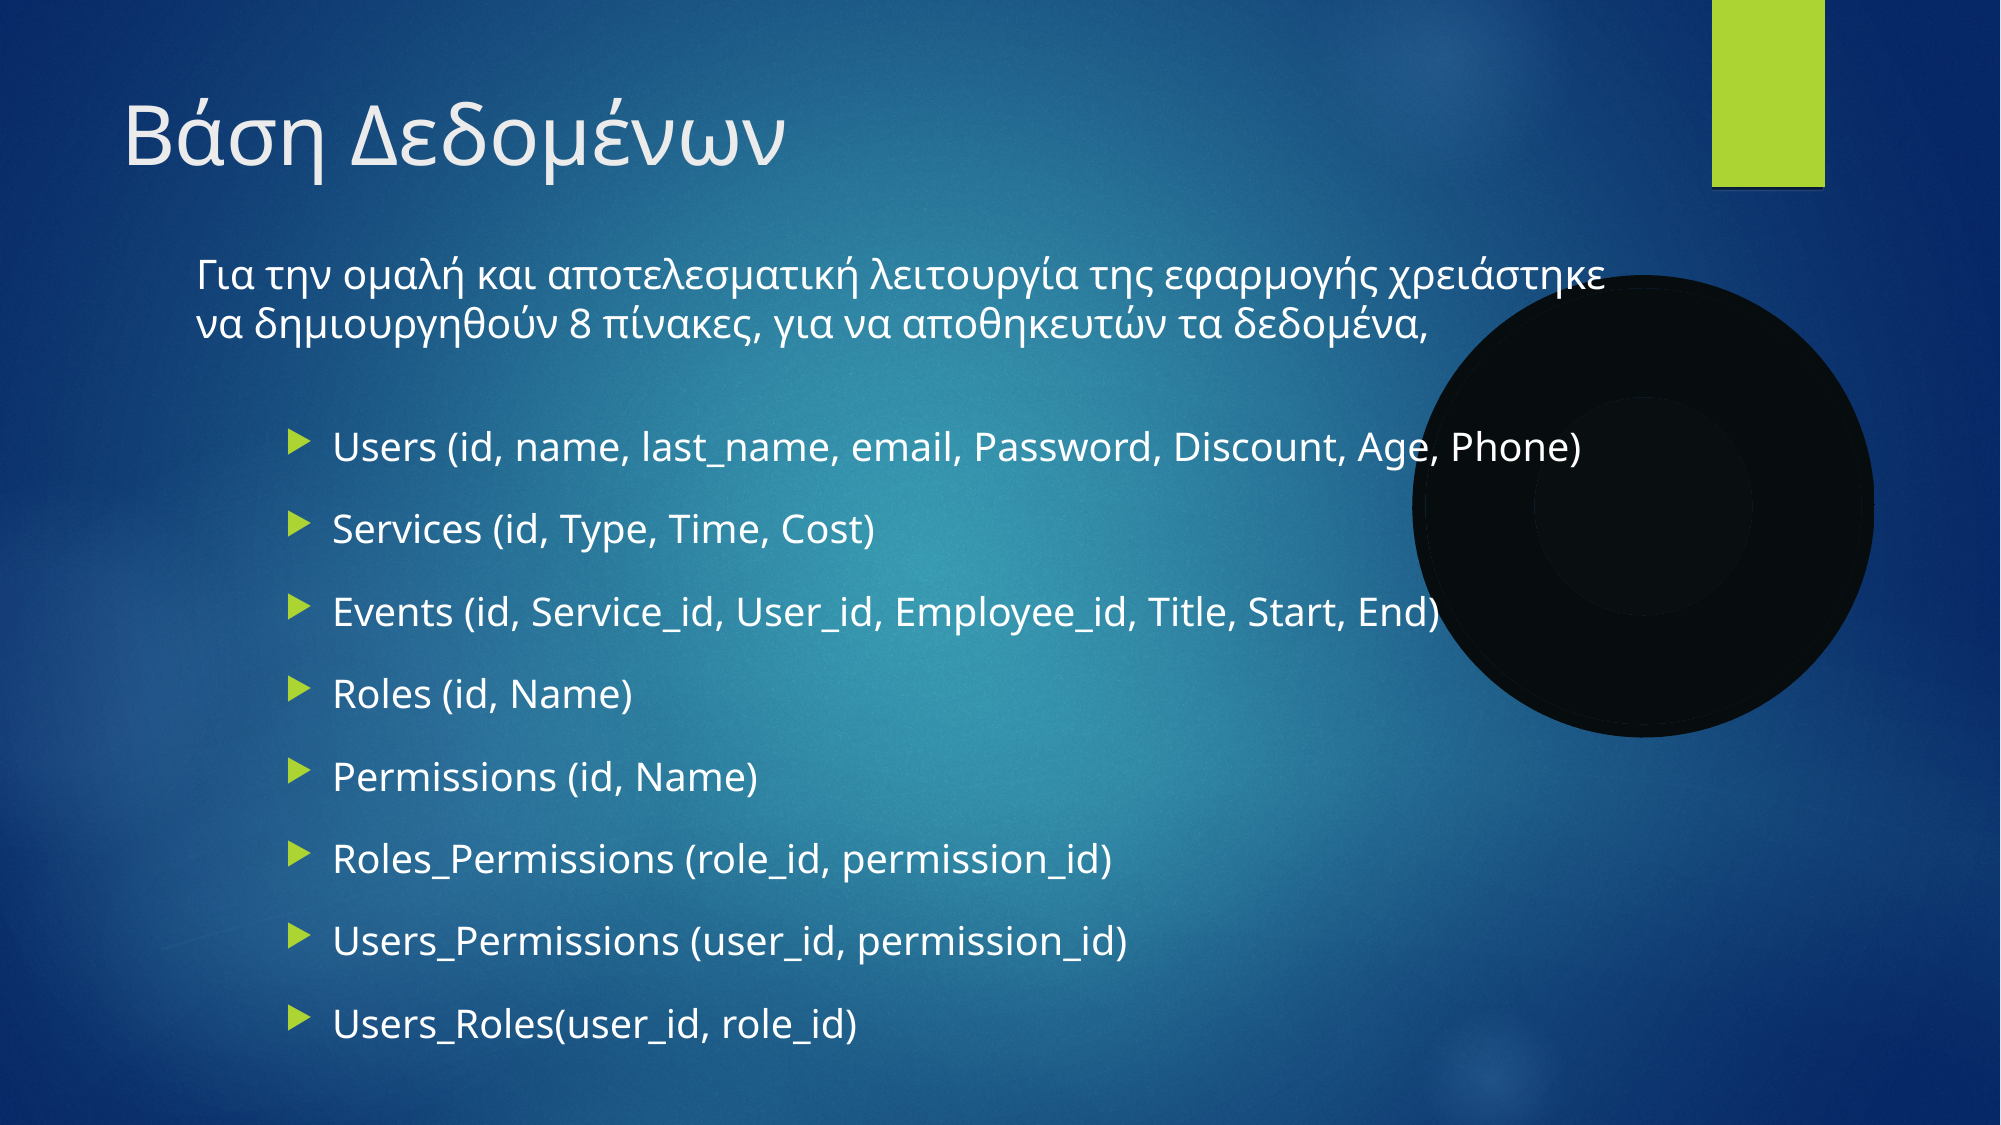

# Βάση Δεδομένων
Για την ομαλή και αποτελεσματική λειτουργία της εφαρμογής χρειάστηκε να δημιουργηθούν 8 πίνακες, για να αποθηκευτών τα δεδομένα,
Users (id, name, last_name, email, Password, Discount, Age, Phone)
Services (id, Type, Time, Cost)
Events (id, Service_id, User_id, Employee_id, Title, Start, End)
Roles (id, Name)
Permissions (id, Name)
Roles_Permissions (role_id, permission_id)
Users_Permissions (user_id, permission_id)
Users_Roles(user_id, role_id)